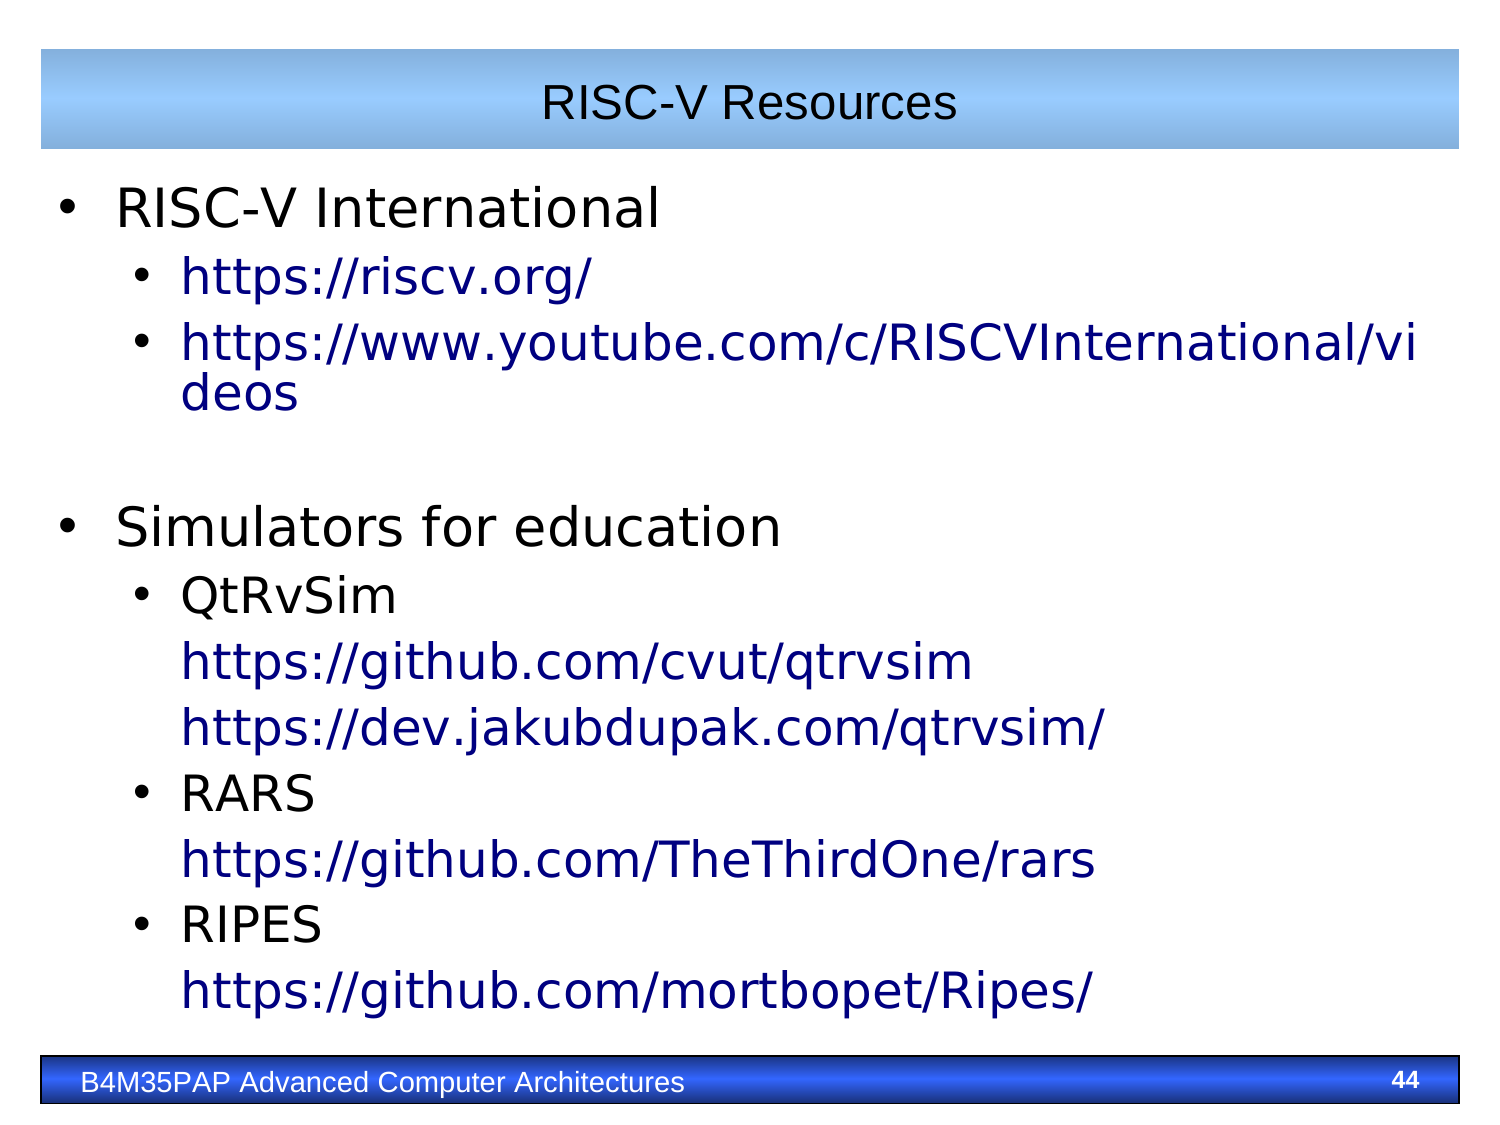

# RISC-V Resources
RISC-V International
https://riscv.org/
https://www.youtube.com/c/RISCVInternational/videos
Simulators for education
QtRvSim
https://github.com/cvut/qtrvsim
https://dev.jakubdupak.com/qtrvsim/
RARS
https://github.com/TheThirdOne/rars
RIPES
https://github.com/mortbopet/Ripes/